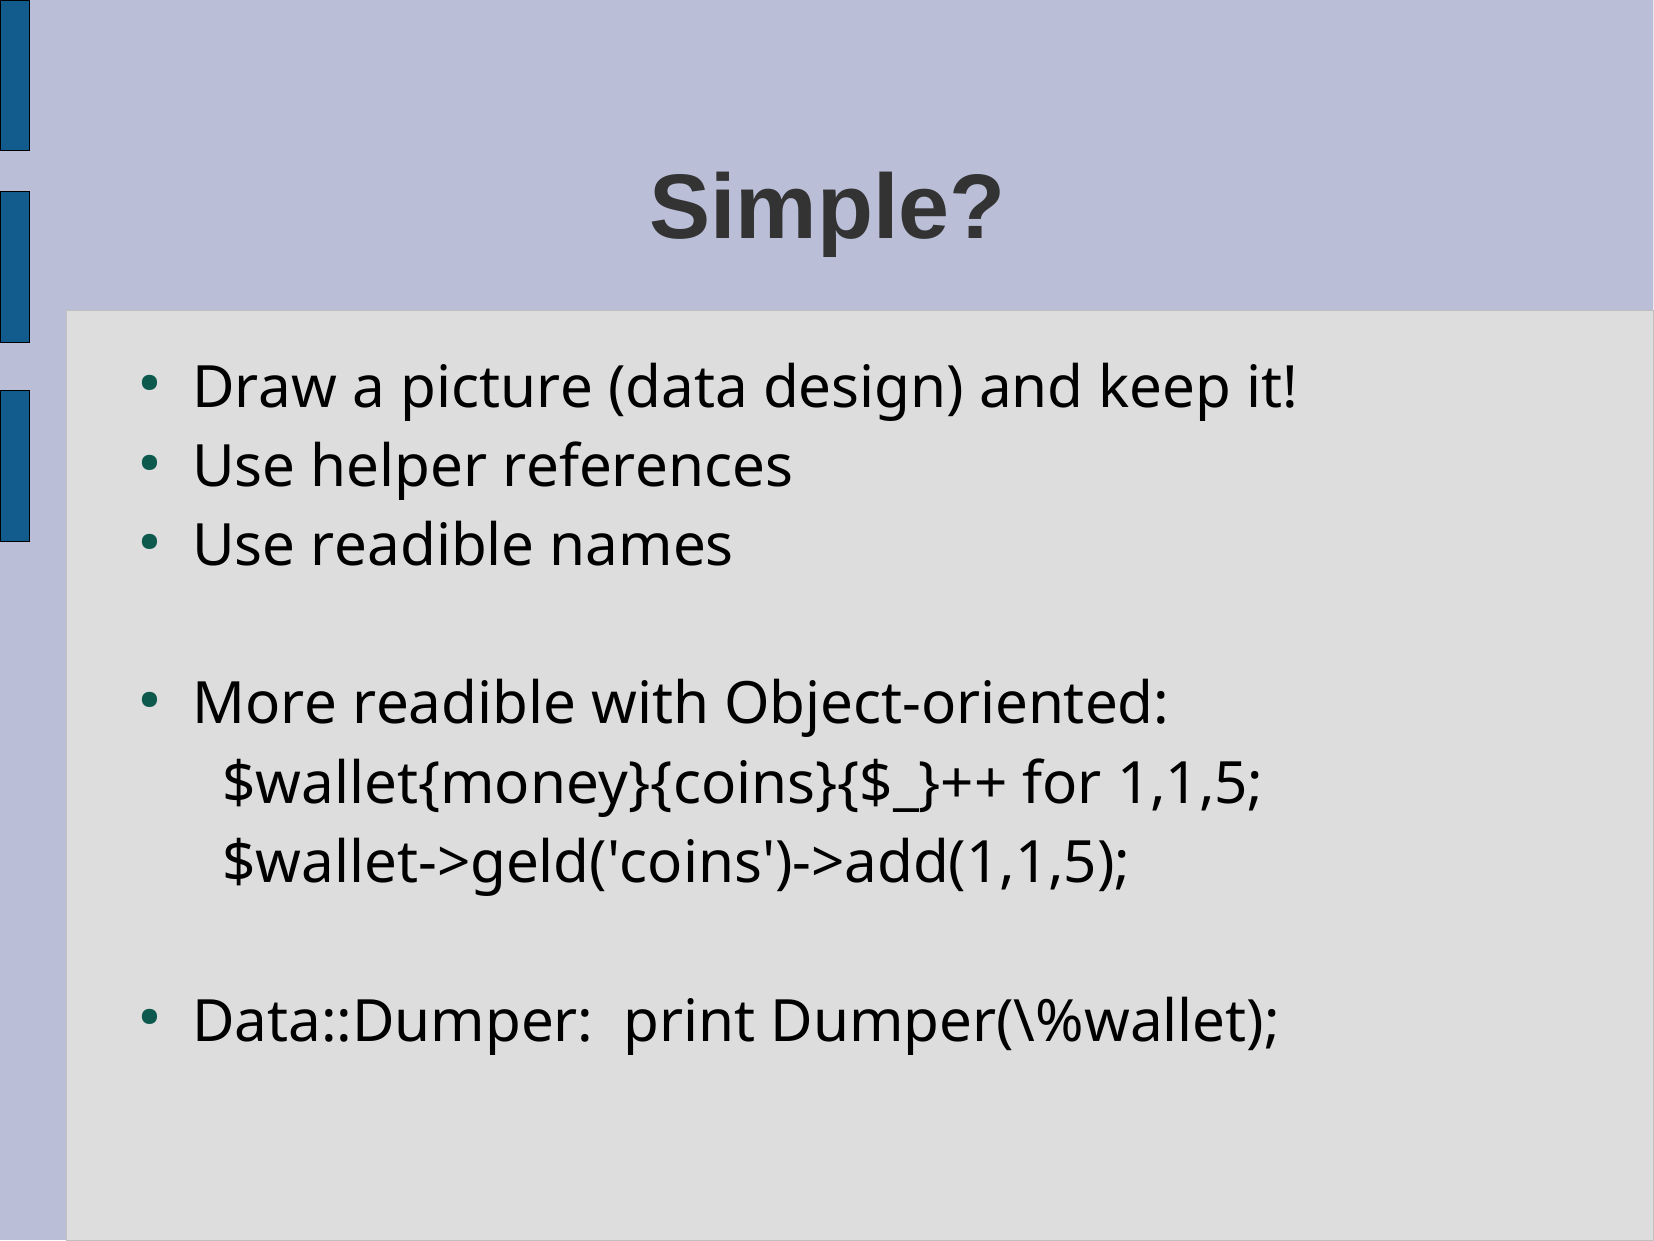

# Simple?
Draw a picture (data design) and keep it!
Use helper references
Use readible names
More readible with Object-oriented:
 $wallet{money}{coins}{$_}++ for 1,1,5;
 $wallet->geld('coins')->add(1,1,5);
Data::Dumper: print Dumper(\%wallet);